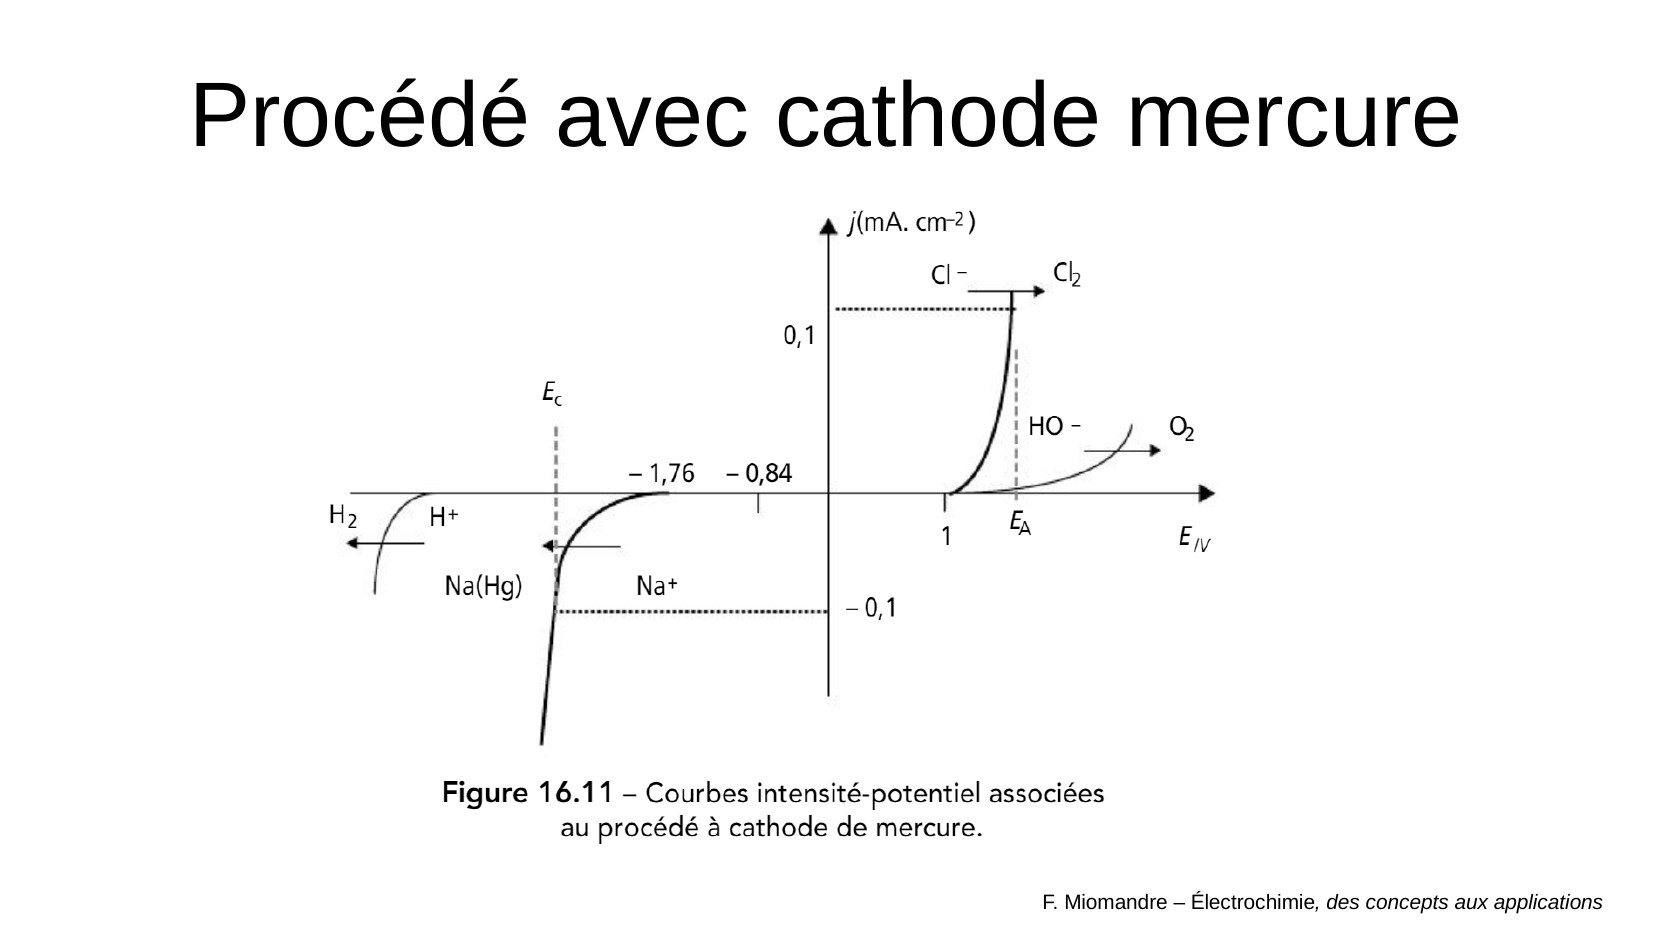

# Procédé avec cathode mercure
F. Miomandre – Électrochimie, des concepts aux applications